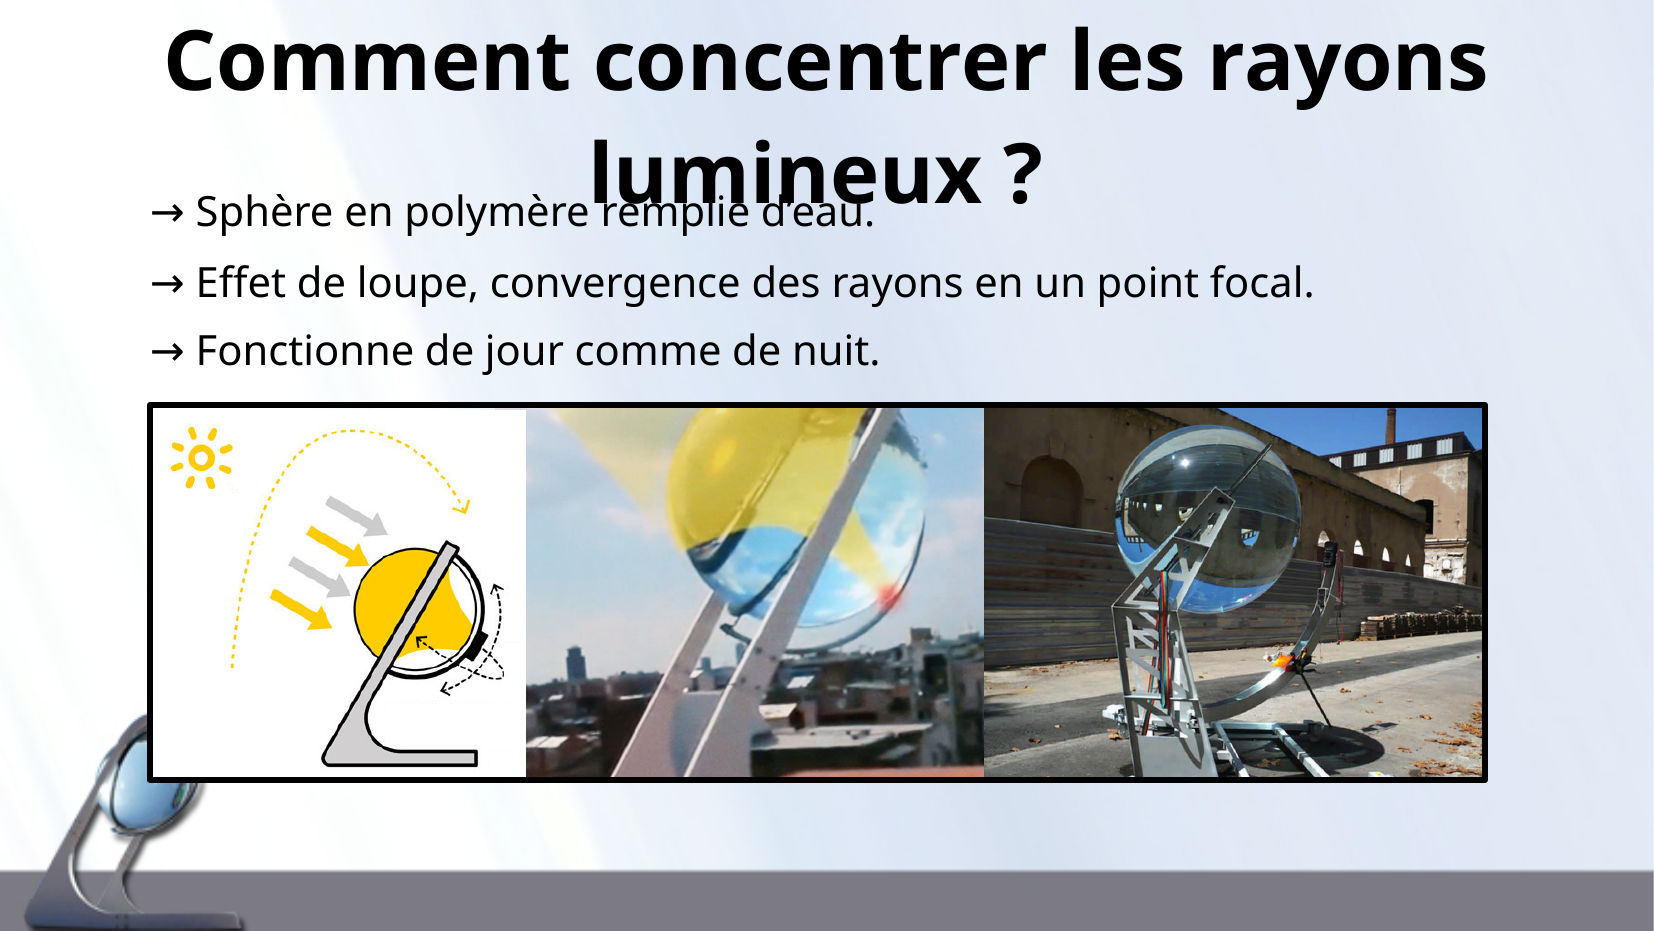

# Comment concentrer les rayons lumineux ?
→ Sphère en polymère remplie d’eau.
→ Effet de loupe, convergence des rayons en un point focal.
→ Fonctionne de jour comme de nuit.